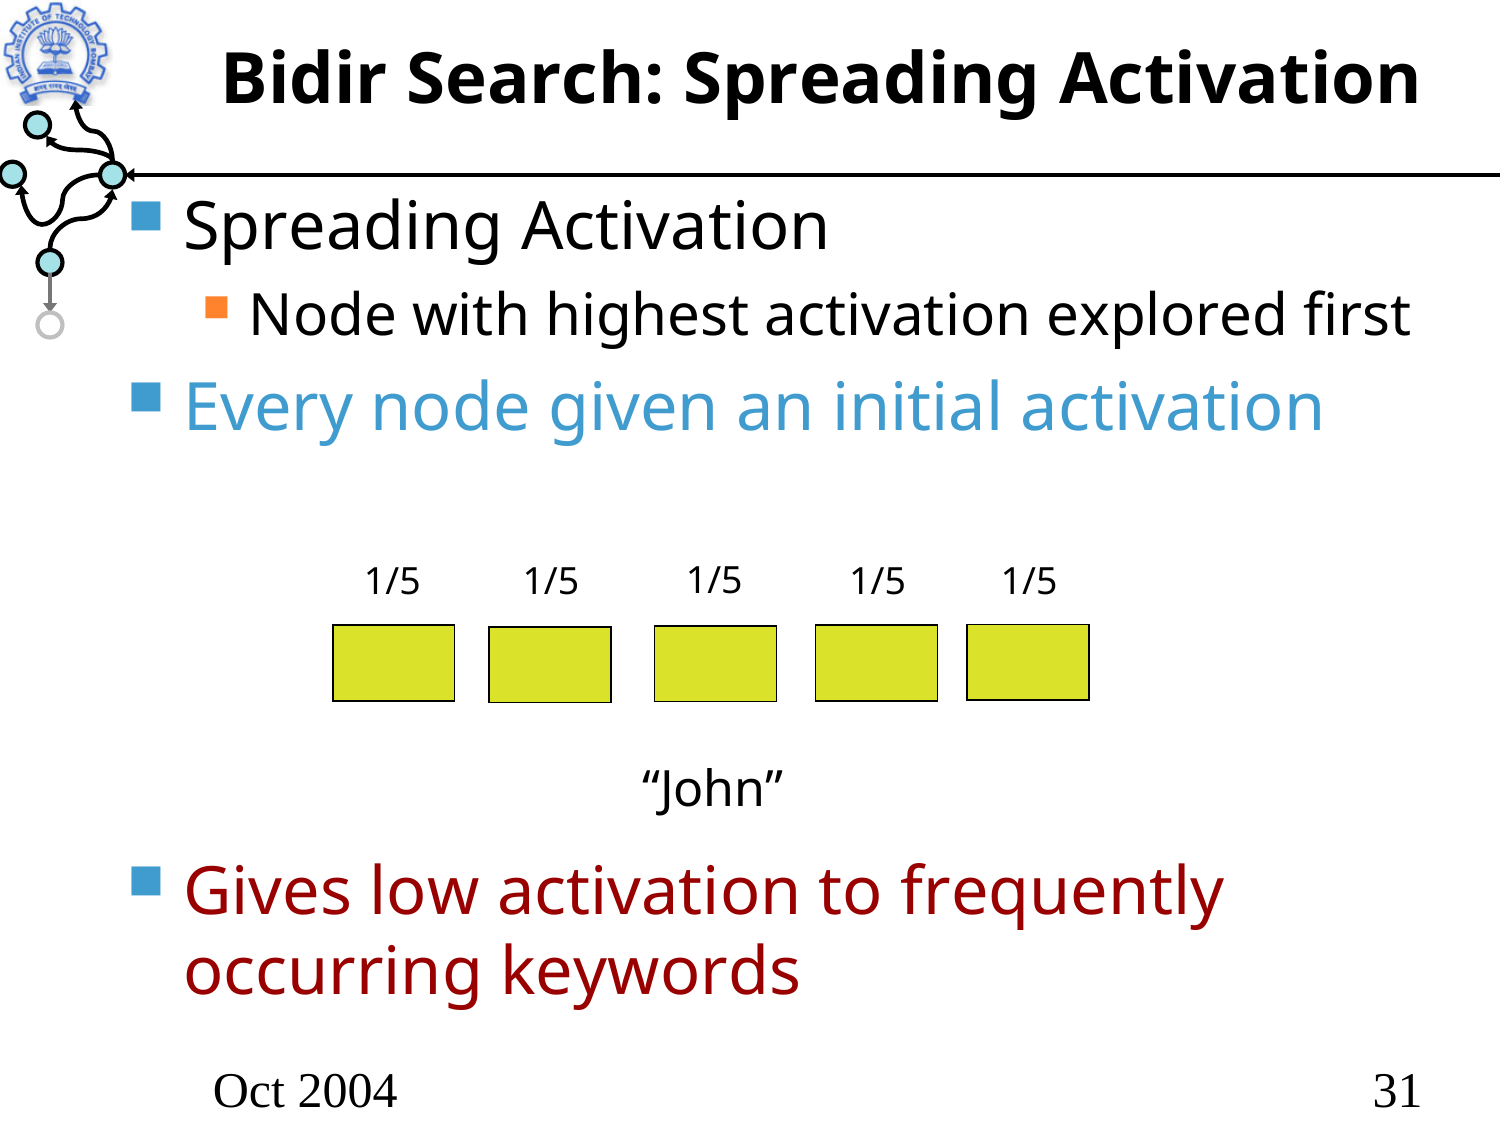

# Bidir Search: Spreading Activation
Spreading Activation
Node with highest activation explored first
Every node given an initial activation
Gives low activation to frequently occurring keywords
1/5
1/5
1/5
1/5
1/5
“John”
Oct 2004
31